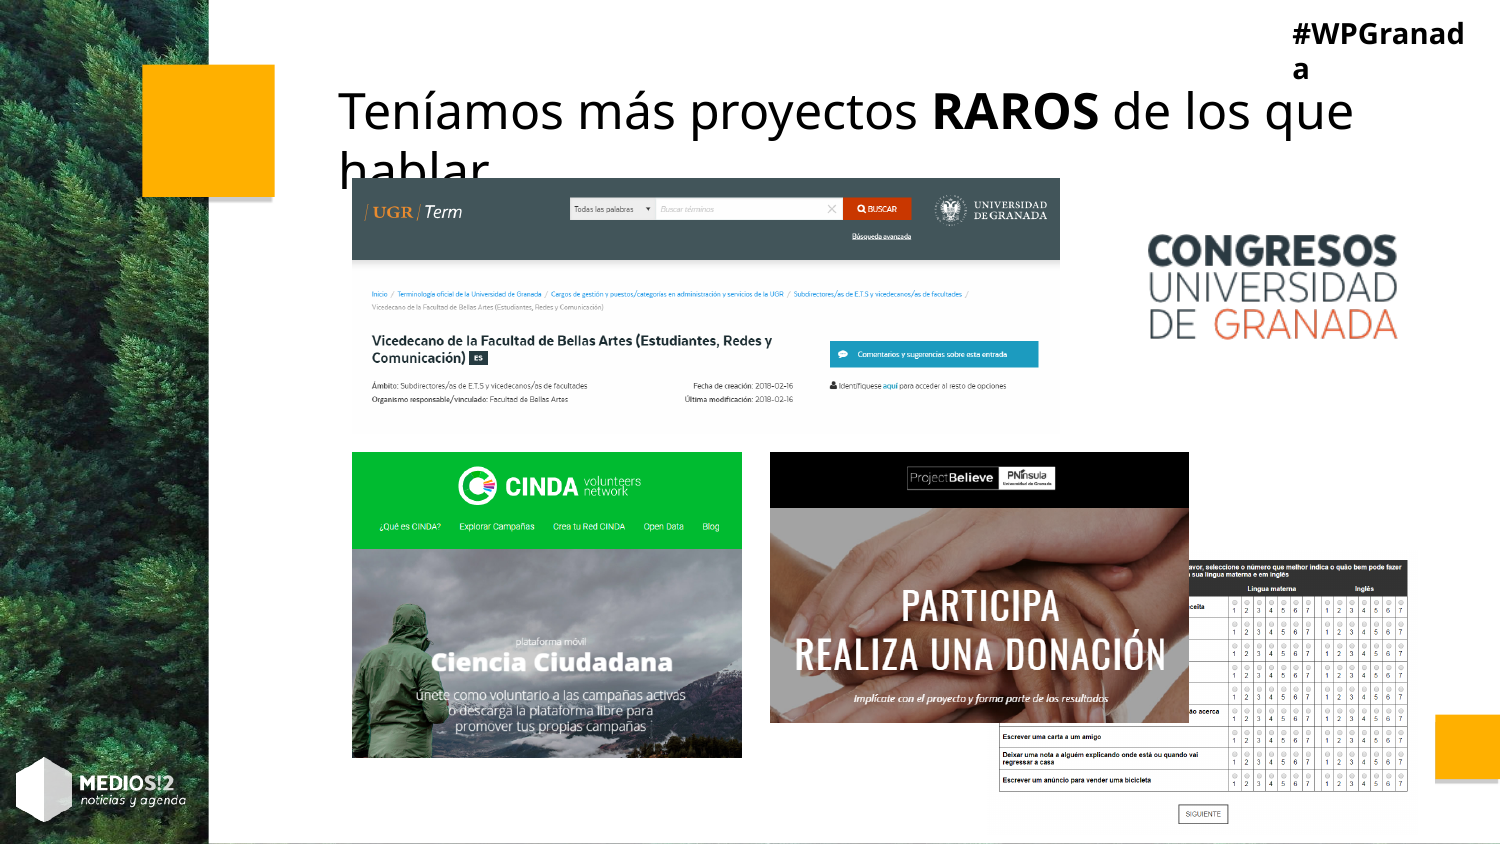

#WPGranada
Teníamos más proyectos RAROS de los que hablar